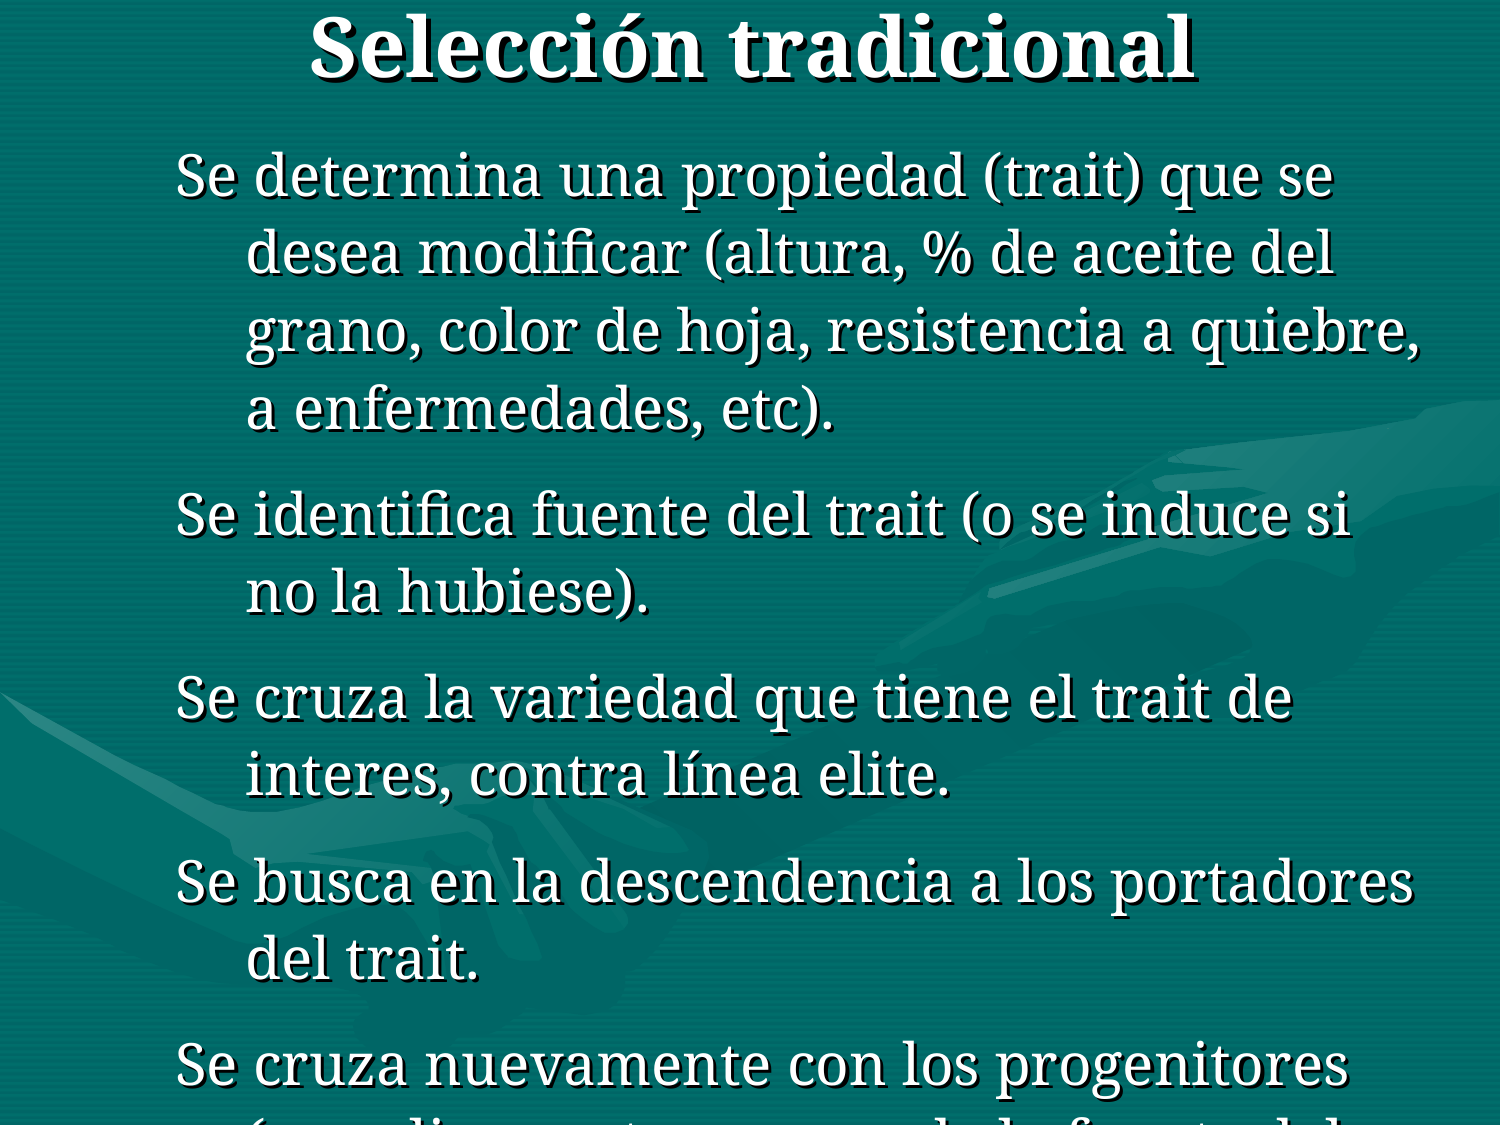

# Selección tradicional
Se determina una propiedad (trait) que se desea modificar (altura, % de aceite del grano, color de hoja, resistencia a quiebre, a enfermedades, etc).
Se identifica fuente del trait (o se induce si no la hubiese).
Se cruza la variedad que tiene el trait de interes, contra línea elite.
Se busca en la descendencia a los portadores del trait.
Se cruza nuevamente con los progenitores (para licuar otros genes de la fuente del trait)